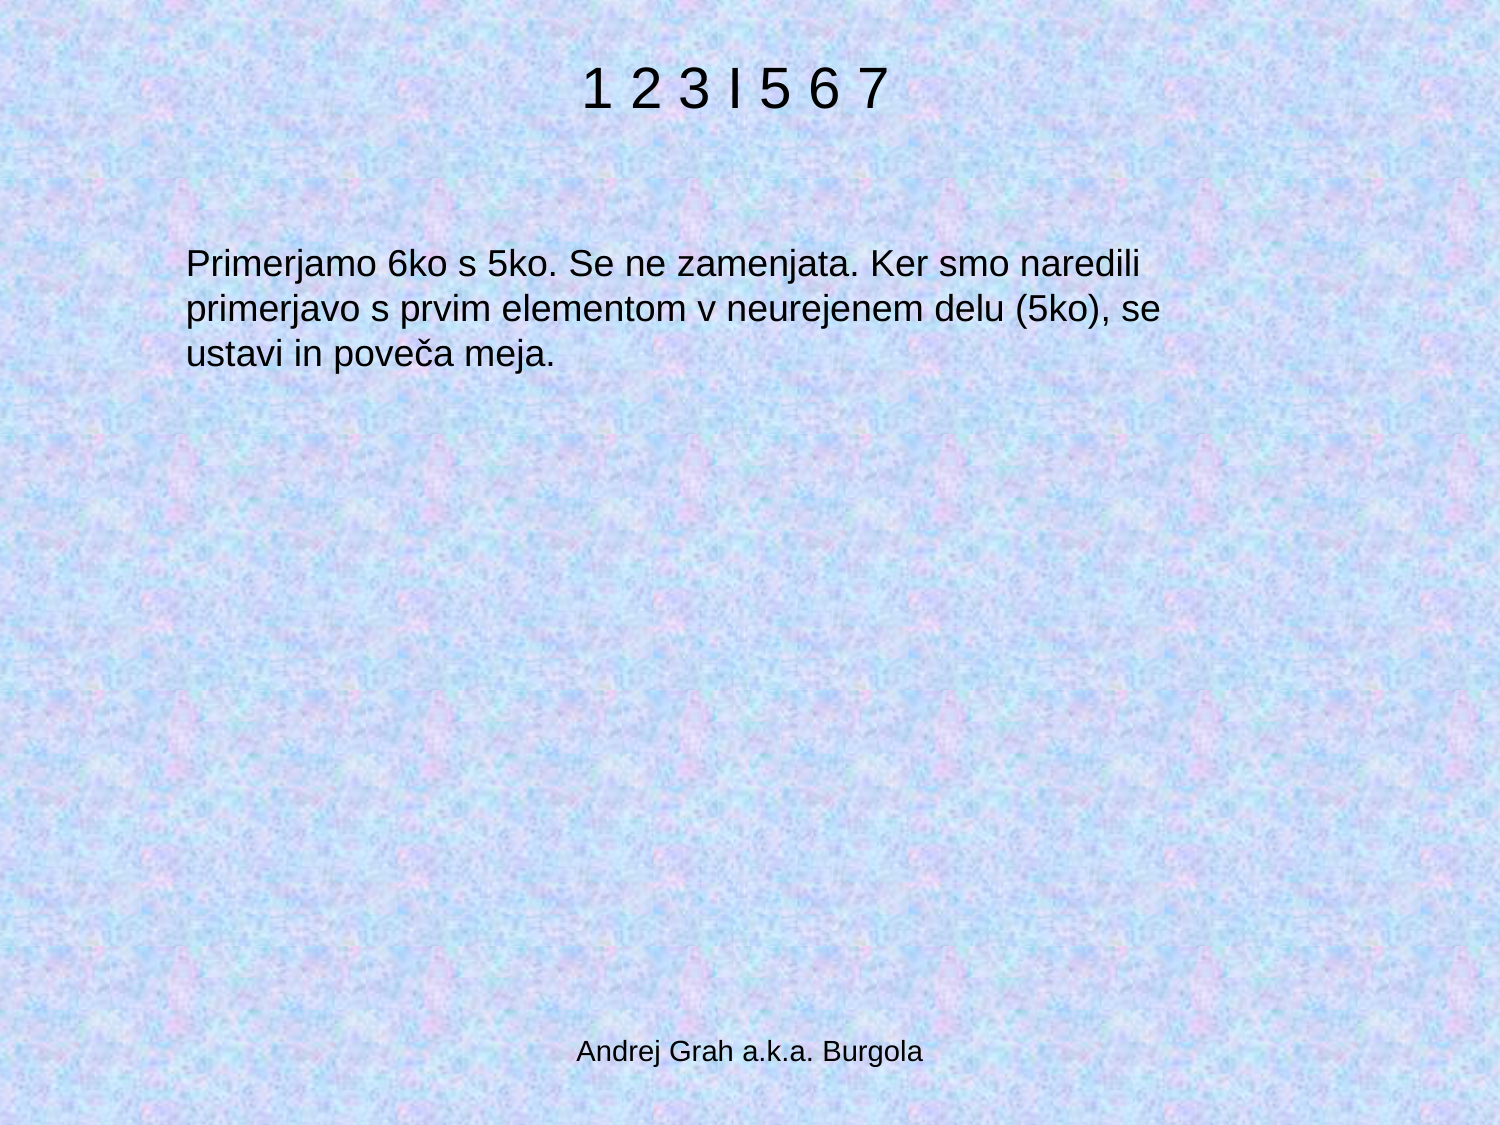

1 2 3 I 5 6 7
Primerjamo 6ko s 5ko. Se ne zamenjata. Ker smo naredili primerjavo s prvim elementom v neurejenem delu (5ko), se ustavi in poveča meja.
Andrej Grah a.k.a. Burgola